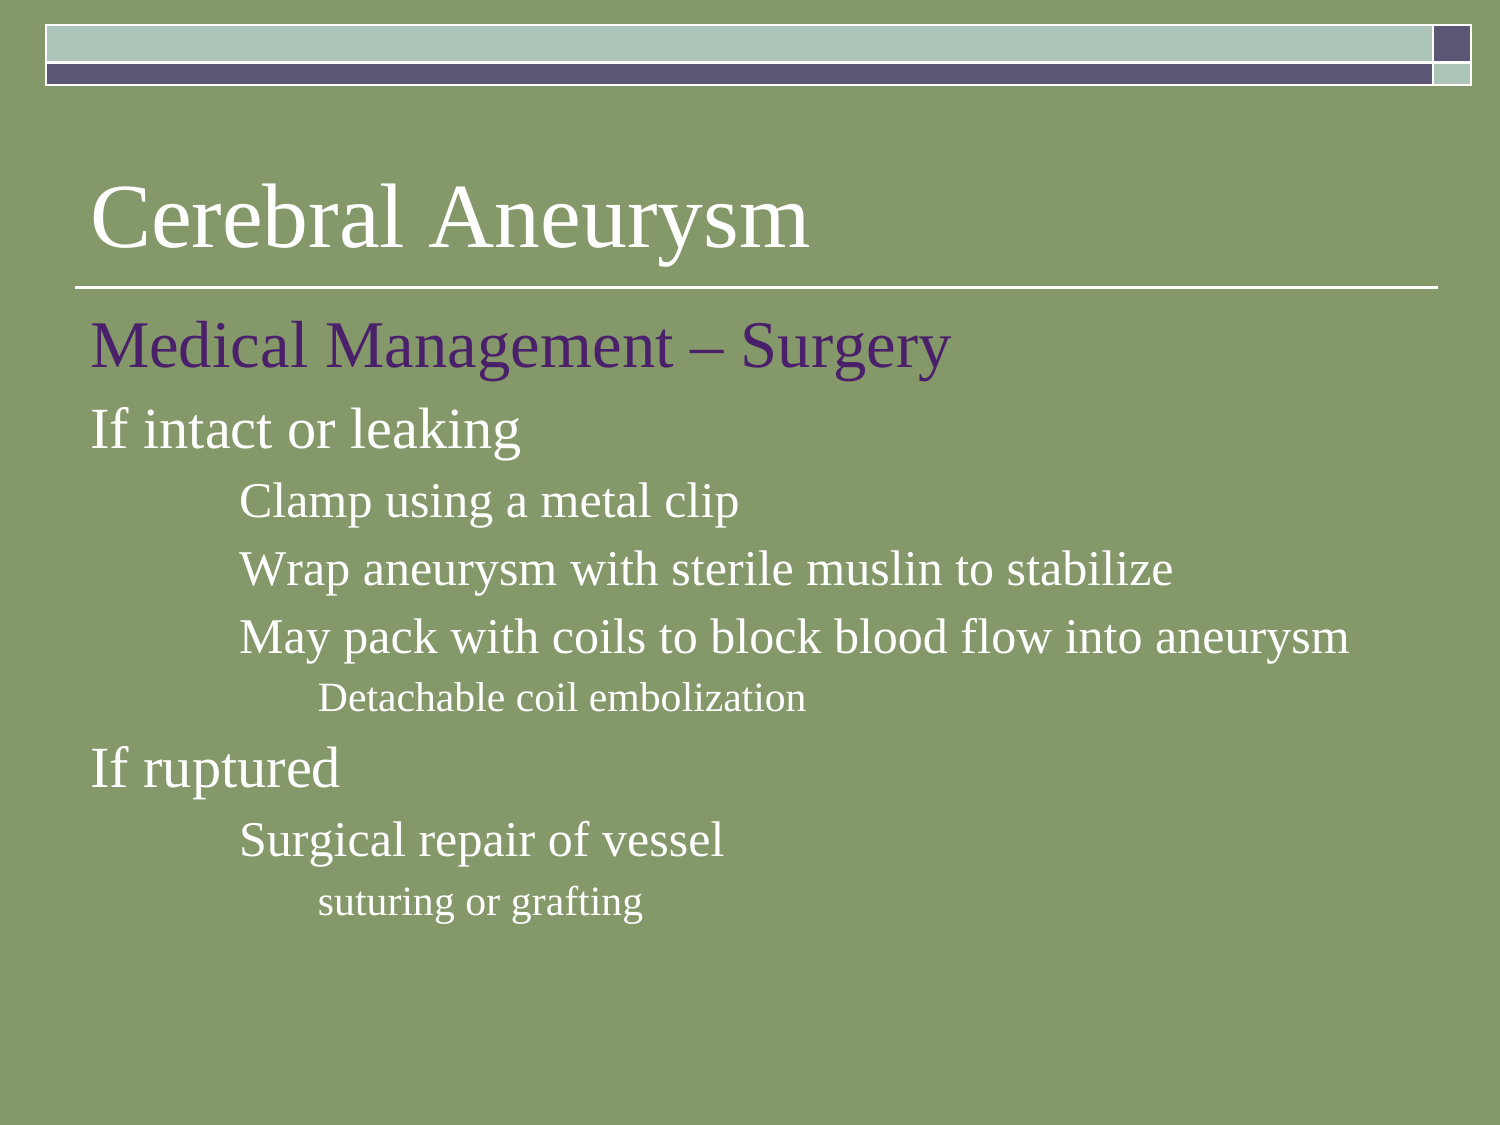

# Cerebral Aneurysm
Medical Management – Surgery
If intact or leaking
Clamp using a metal clip
Wrap aneurysm with sterile muslin to stabilize
May pack with coils to block blood flow into aneurysm
Detachable coil embolization
If ruptured
Surgical repair of vessel
suturing or grafting